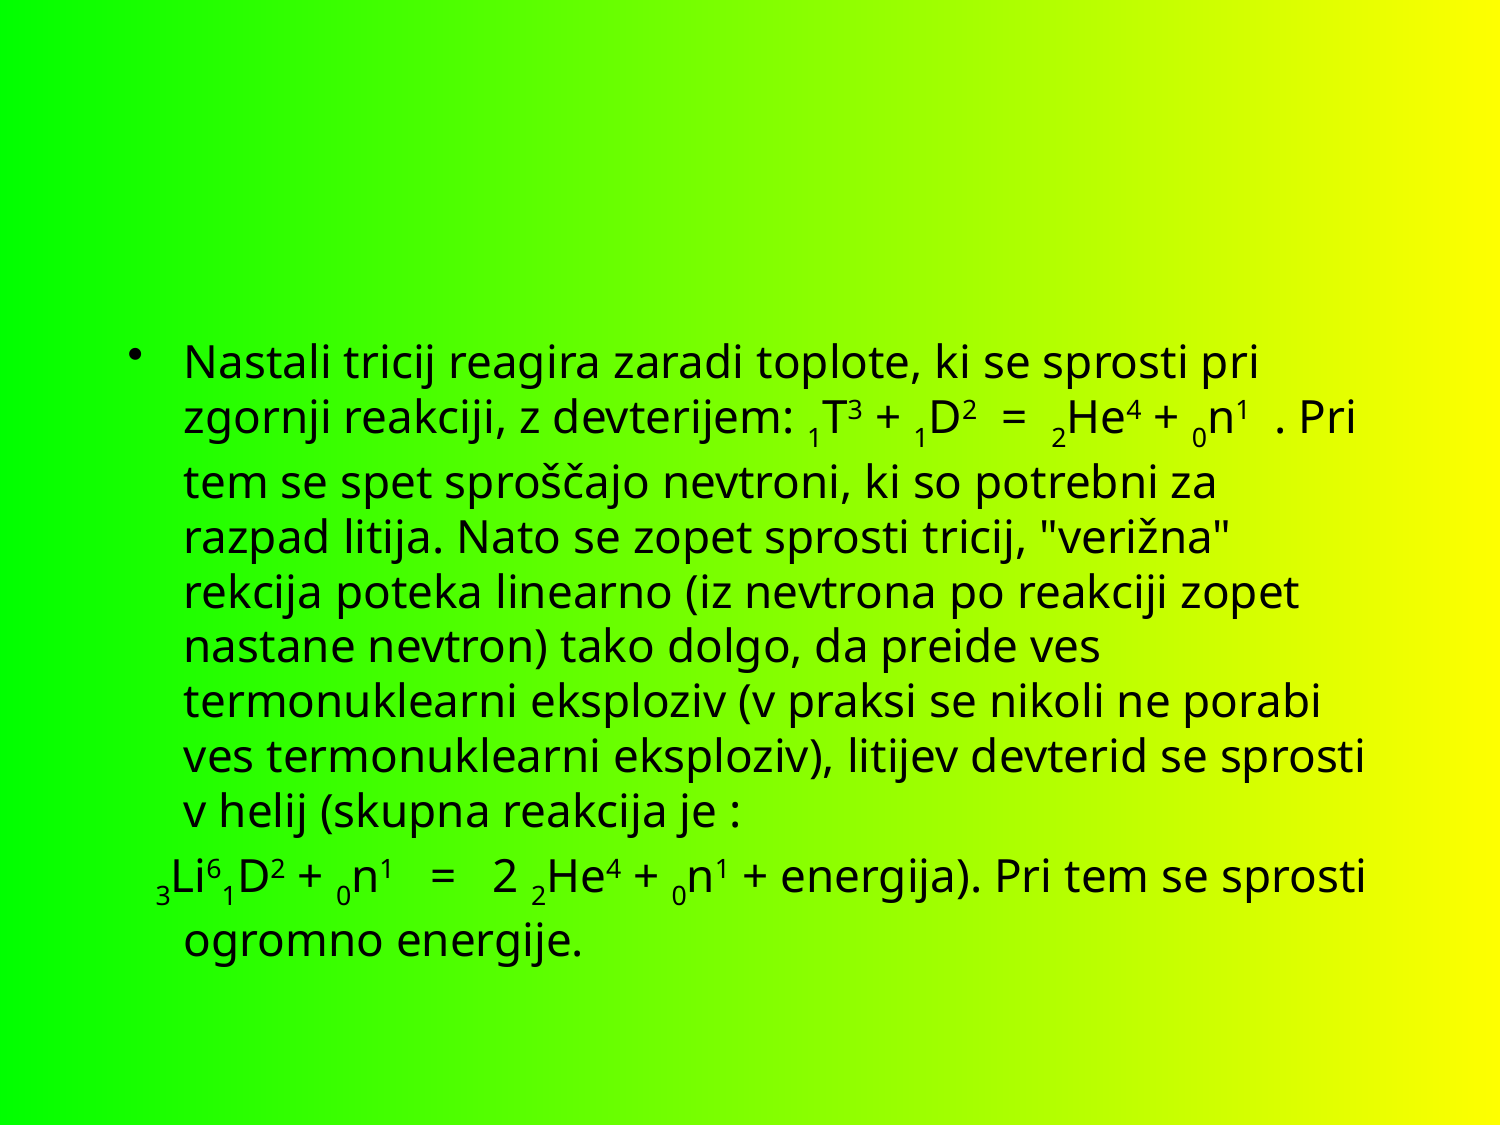

#
Nastali tricij reagira zaradi toplote, ki se sprosti pri zgornji reakciji, z devterijem: 1T3 + 1D2  =  2He4 + 0n1  . Pri tem se spet sproščajo nevtroni, ki so potrebni za razpad litija. Nato se zopet sprosti tricij, "verižna" rekcija poteka linearno (iz nevtrona po reakciji zopet nastane nevtron) tako dolgo, da preide ves termonuklearni eksploziv (v praksi se nikoli ne porabi ves termonuklearni eksploziv), litijev devterid se sprosti v helij (skupna reakcija je :
 3Li61D2 + 0n1   =   2 2He4 + 0n1 + energija). Pri tem se sprosti ogromno energije.